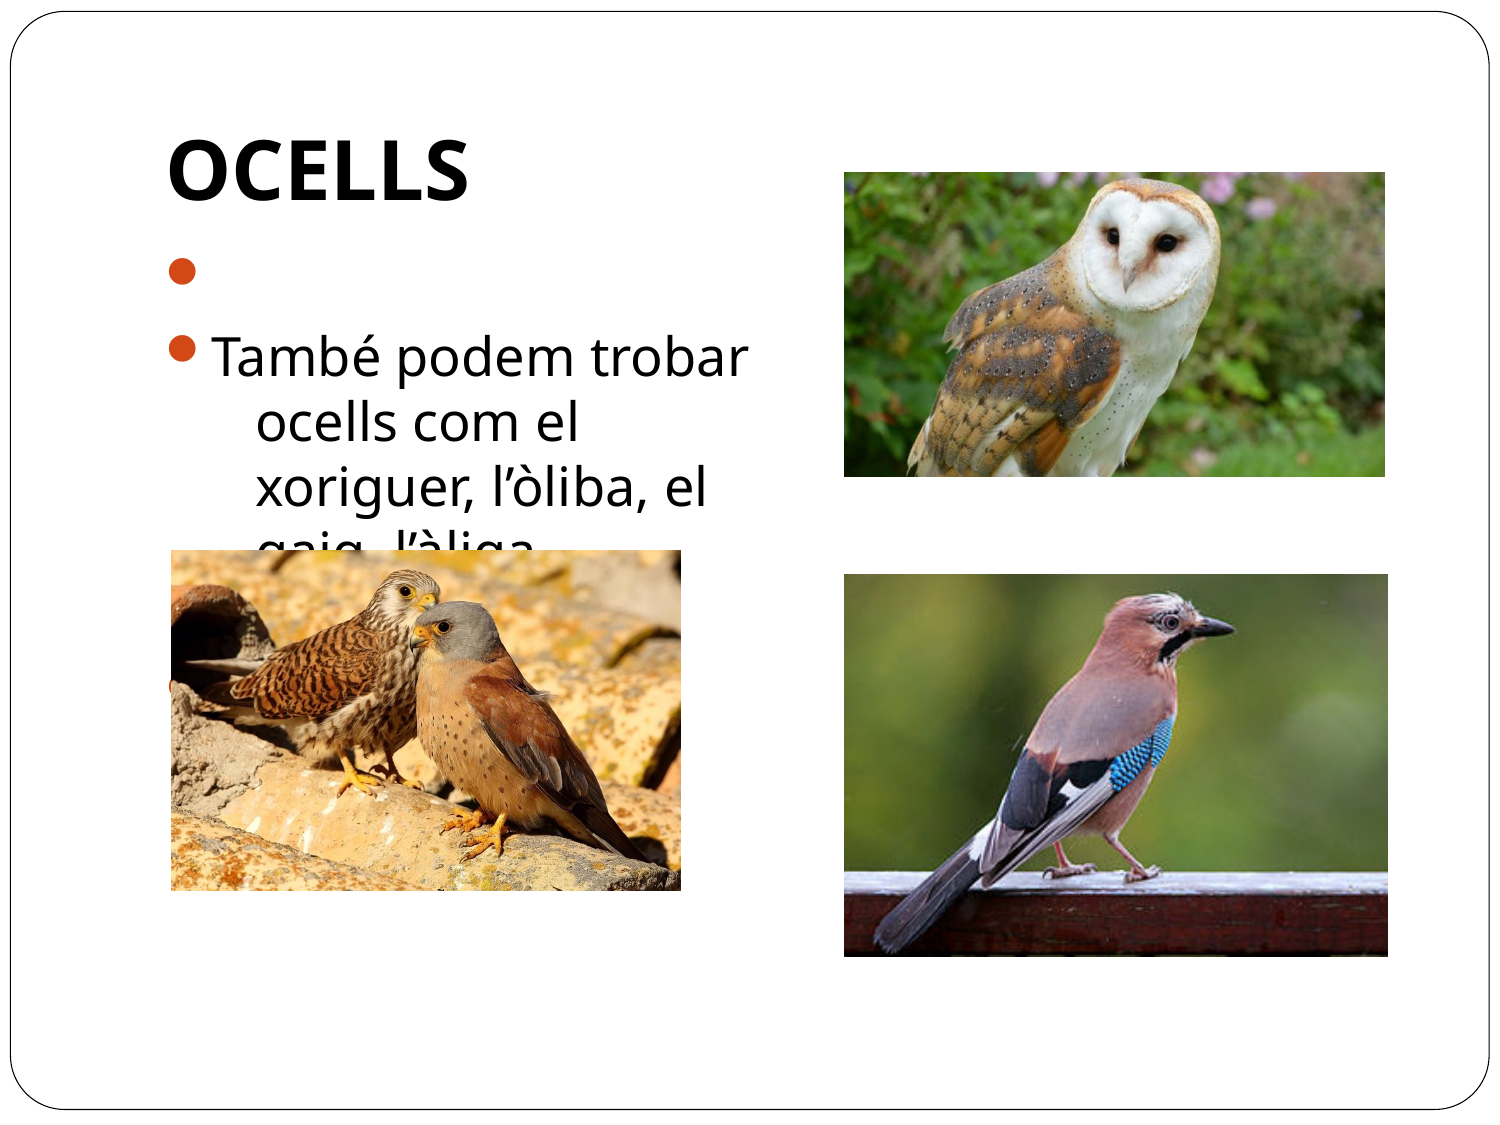

# OCELLS
També podem trobar ocells com el xoriguer, l’òliba, el gaig, l’àliga marcenca.